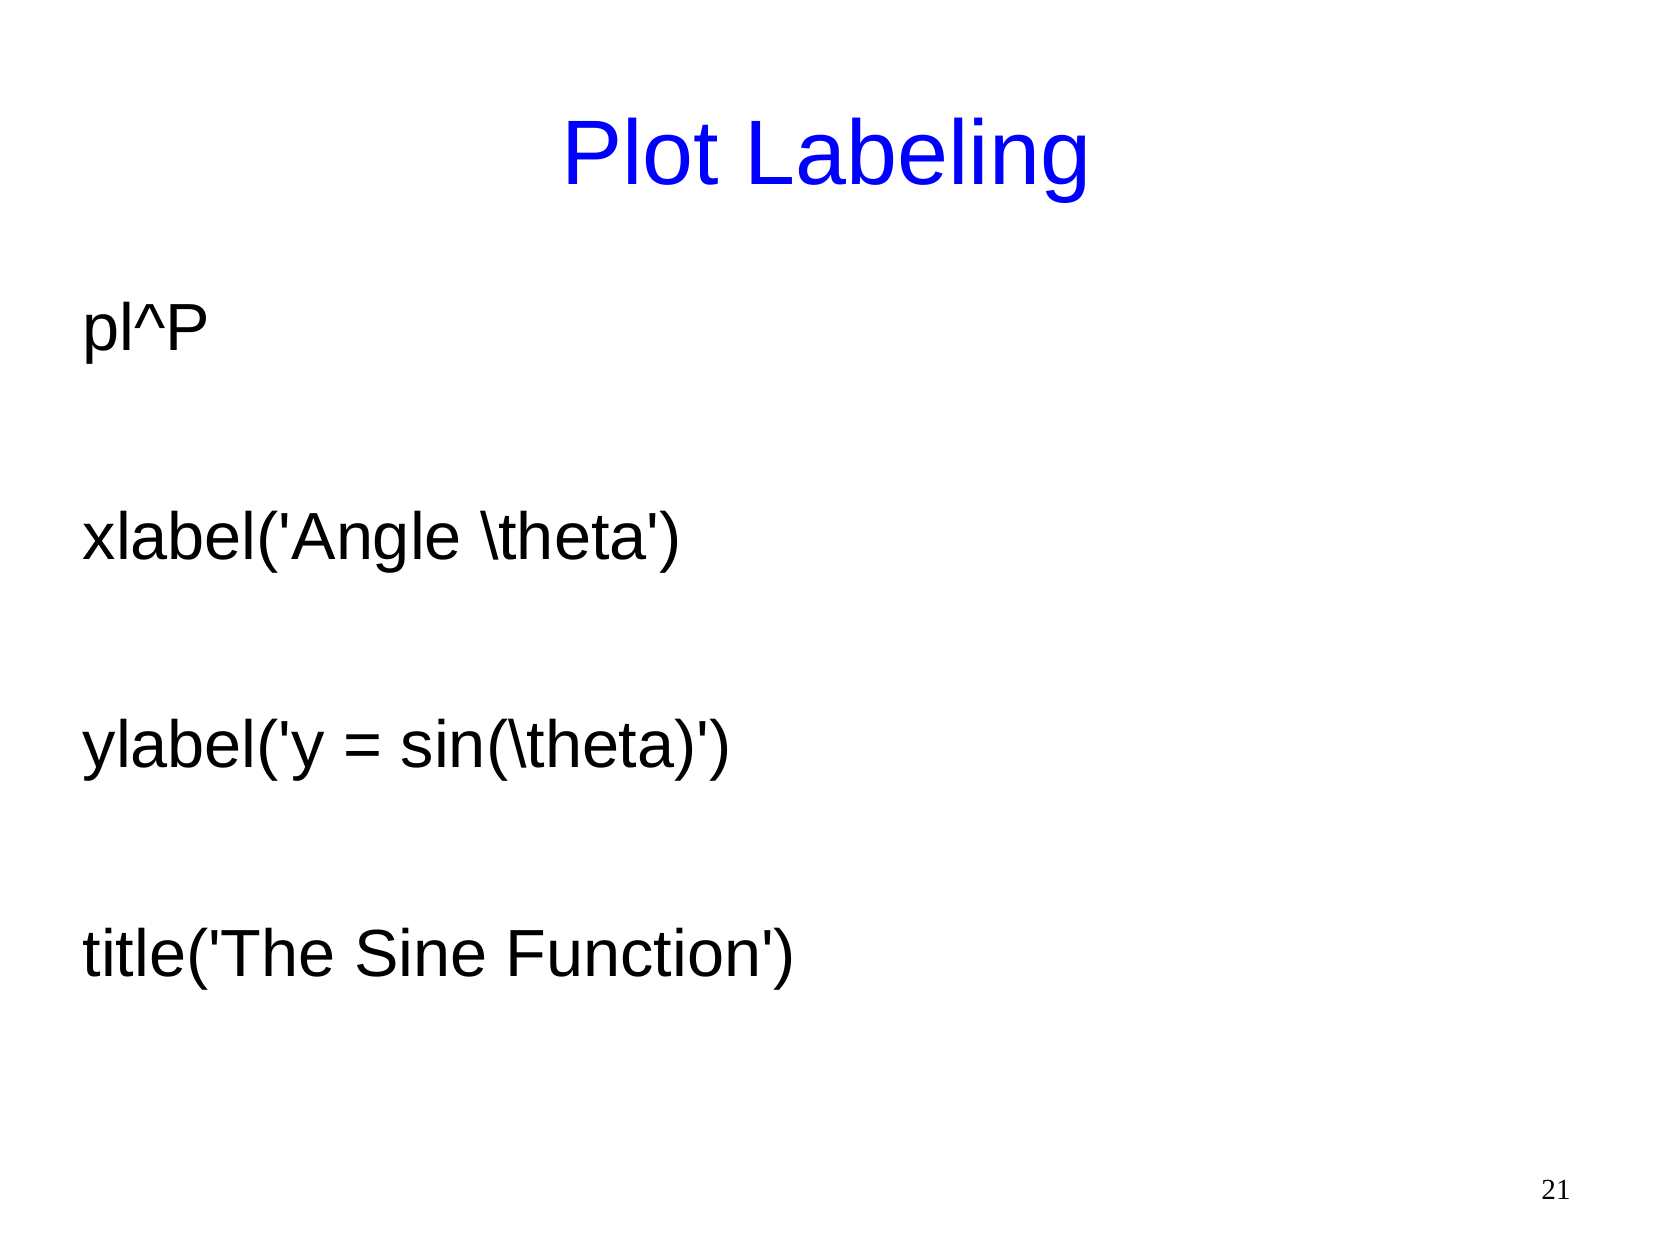

# Plot Labeling
pl^P
xlabel('Angle \theta')
ylabel('y = sin(\theta)')
title('The Sine Function')
21